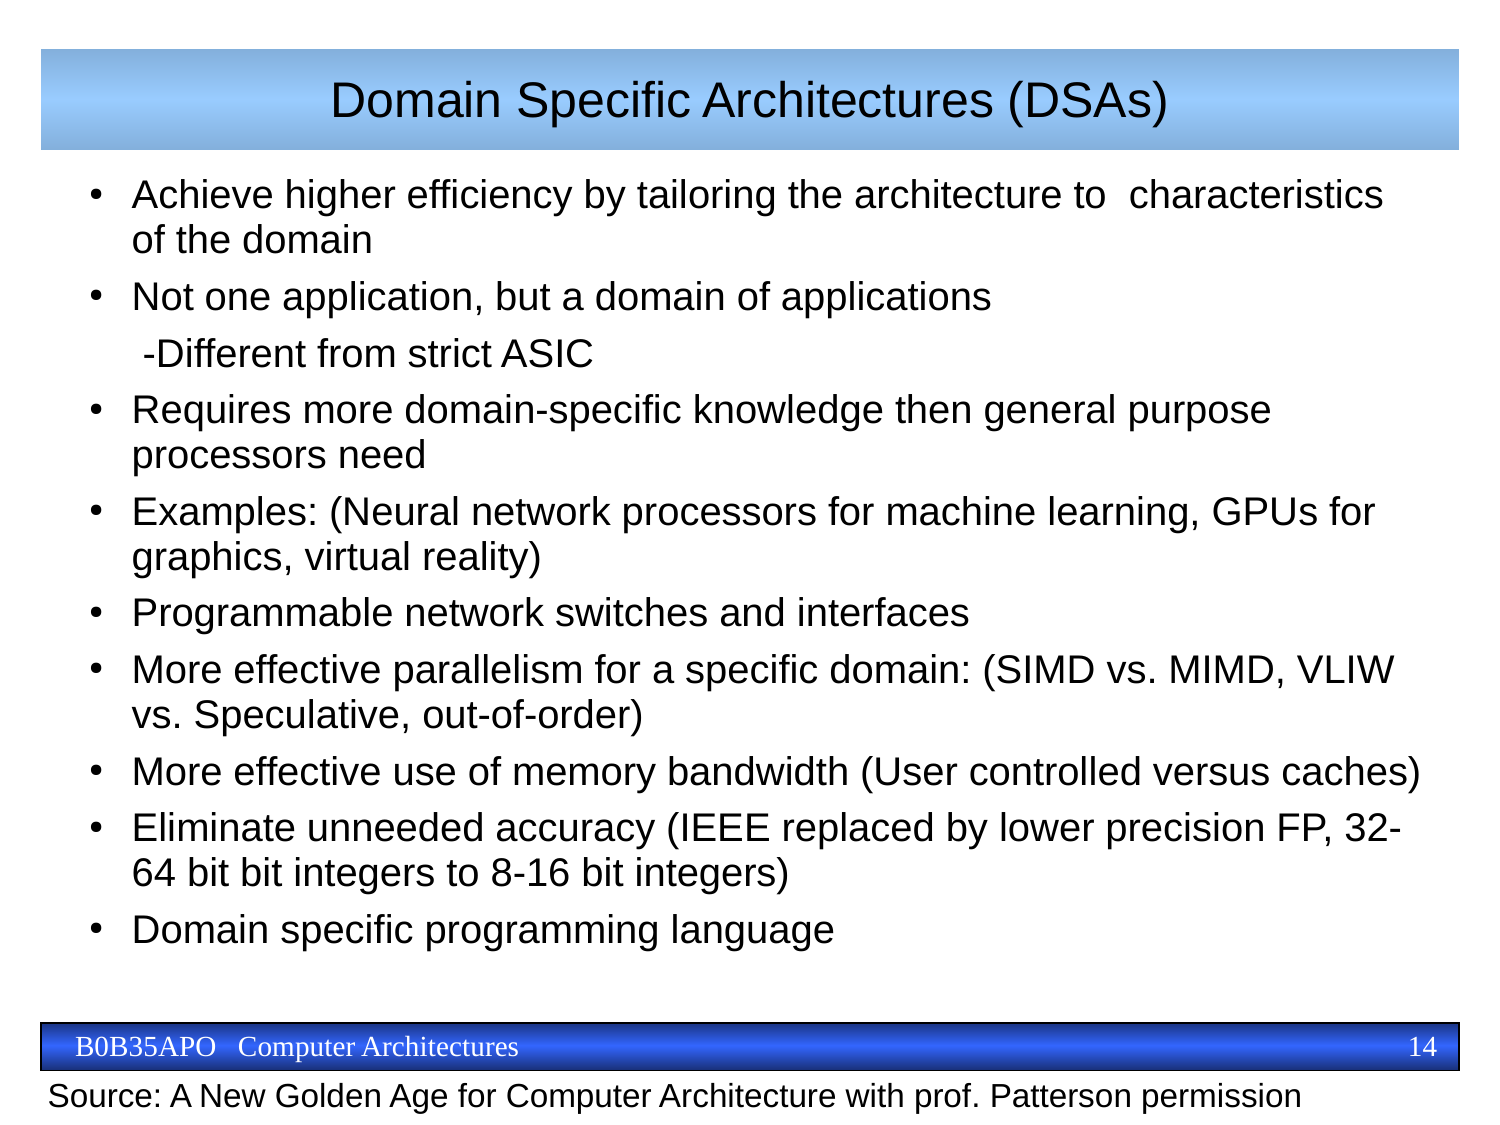

# Domain Specific Architectures (DSAs)
Achieve higher efficiency by tailoring the architecture to characteristics of the domain
Not one application, but a domain of applications
 -Different from strict ASIC
Requires more domain-specific knowledge then general purpose processors need
Examples: (Neural network processors for machine learning, GPUs for graphics, virtual reality)
Programmable network switches and interfaces
More effective parallelism for a specific domain: (SIMD vs. MIMD, VLIW vs. Speculative, out-of-order)
More effective use of memory bandwidth (User controlled versus caches)
Eliminate unneeded accuracy (IEEE replaced by lower precision FP, 32-64 bit bit integers to 8-16 bit integers)
Domain specific programming language
B0B35APO Computer Architectures
14
Source: A New Golden Age for Computer Architecture with prof. Patterson permission